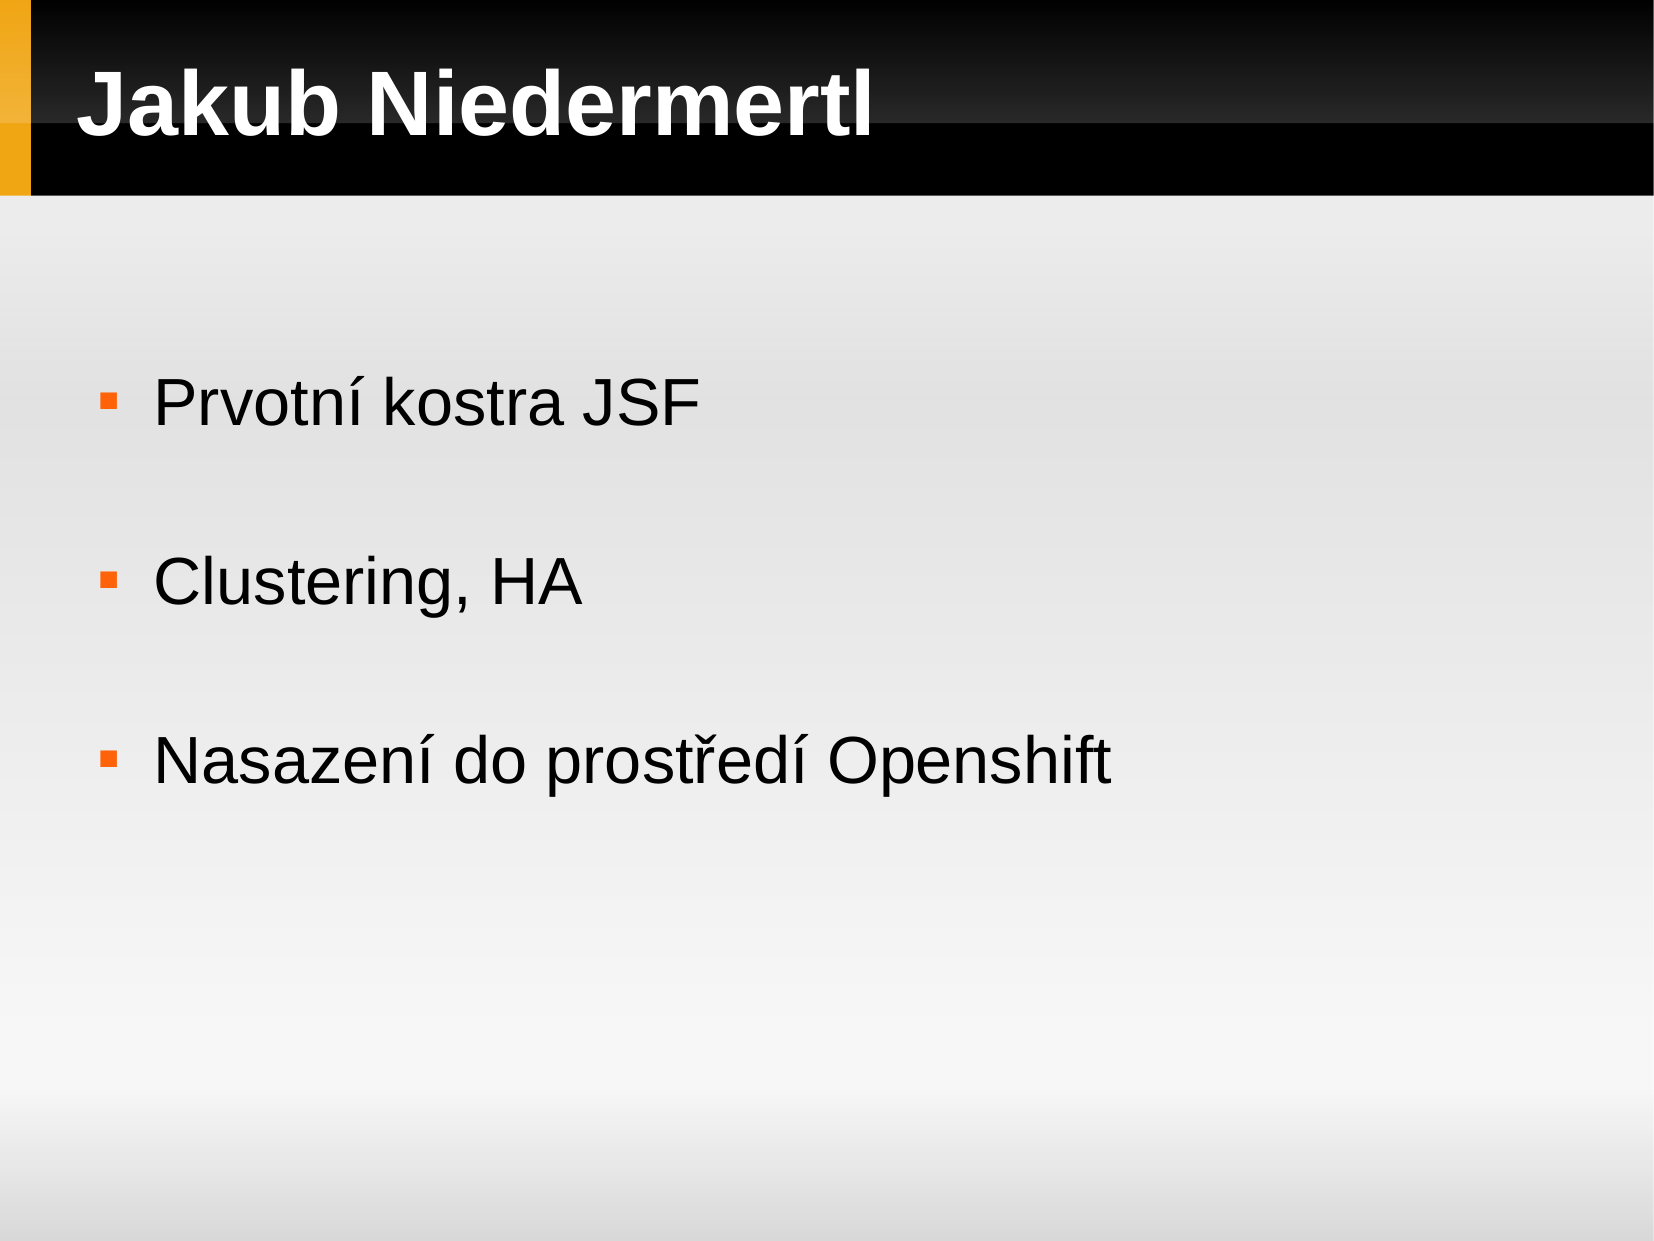

# Jakub Niedermertl
Prvotní kostra JSF
Clustering, HA
Nasazení do prostředí Openshift